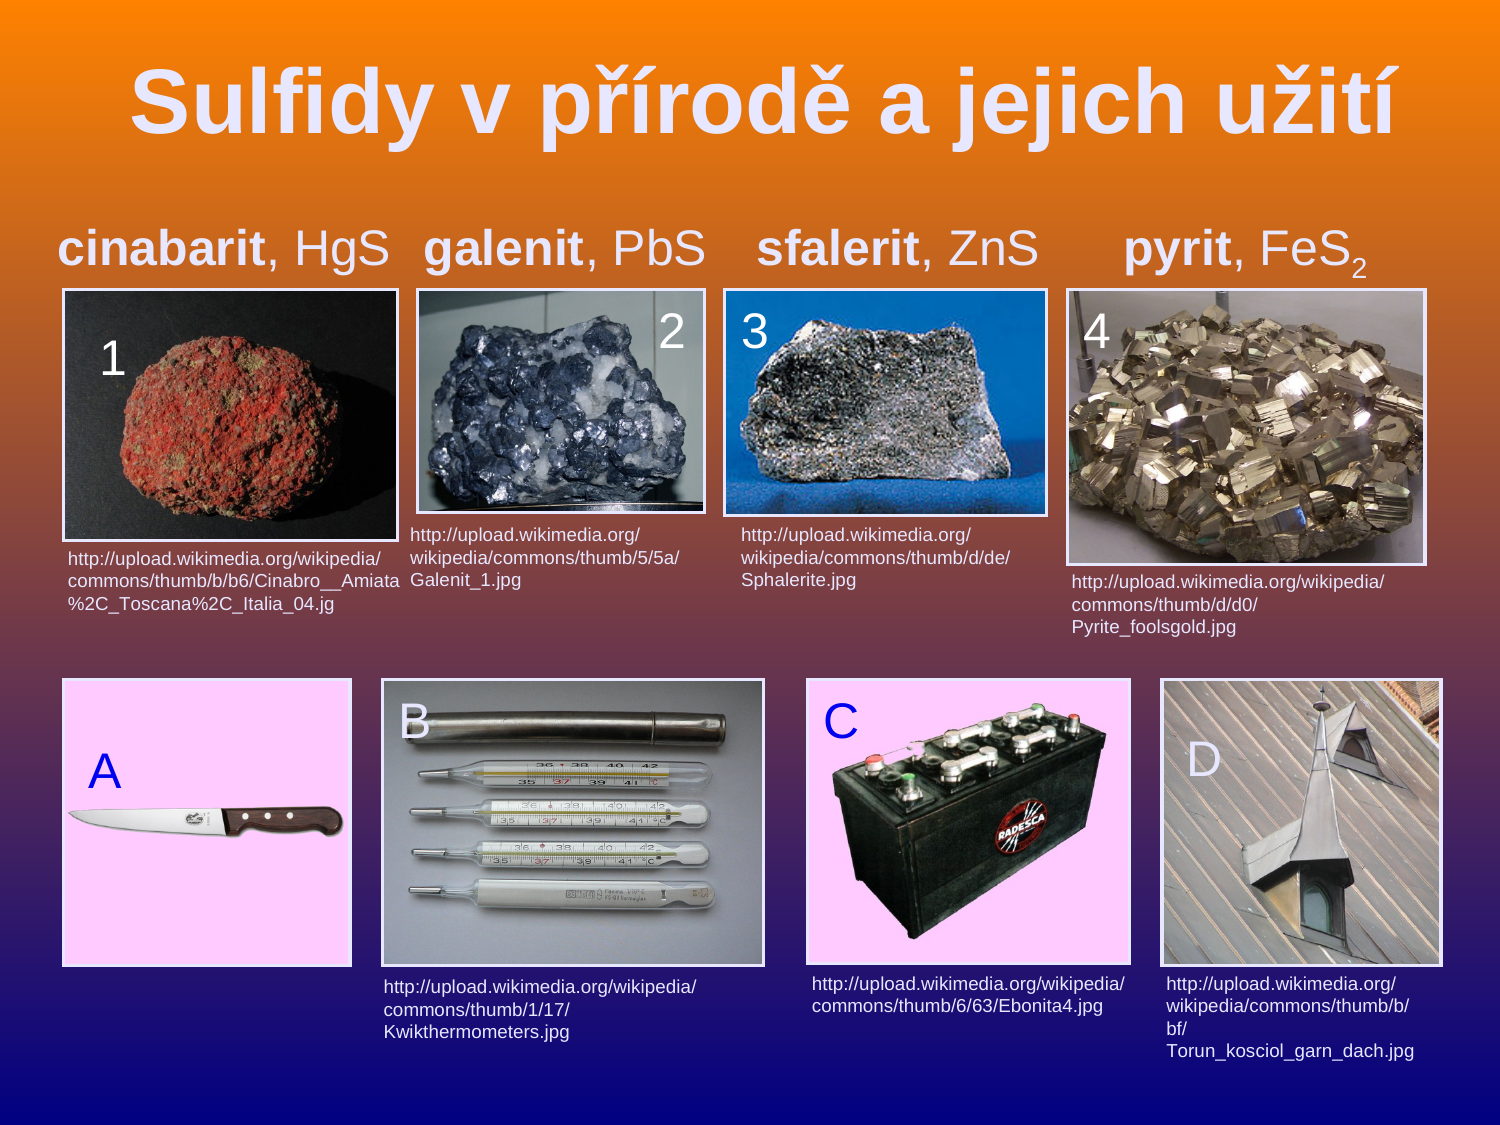

# Sulfidy v přírodě a jejich užití
cinabarit, HgS
galenit, PbS
 sfalerit, ZnS
 pyrit, FeS2
2
3
4
1
http://upload.wikimedia.org/wikipedia/commons/thumb/5/5a/Galenit_1.jpg
http://upload.wikimedia.org/wikipedia/commons/thumb/d/de/Sphalerite.jpg
http://upload.wikimedia.org/wikipedia/commons/thumb/b/b6/Cinabro__Amiata%2C_Toscana%2C_Italia_04.jg
http://upload.wikimedia.org/wikipedia/commons/thumb/d/d0/Pyrite_foolsgold.jpg
B
C
D
A
http://upload.wikimedia.org/wikipedia/commons/thumb/6/63/Ebonita4.jpg
http://upload.wikimedia.org/wikipedia/commons/thumb/b/bf/Torun_kosciol_garn_dach.jpg
http://upload.wikimedia.org/wikipedia/commons/thumb/1/17/Kwikthermometers.jpg